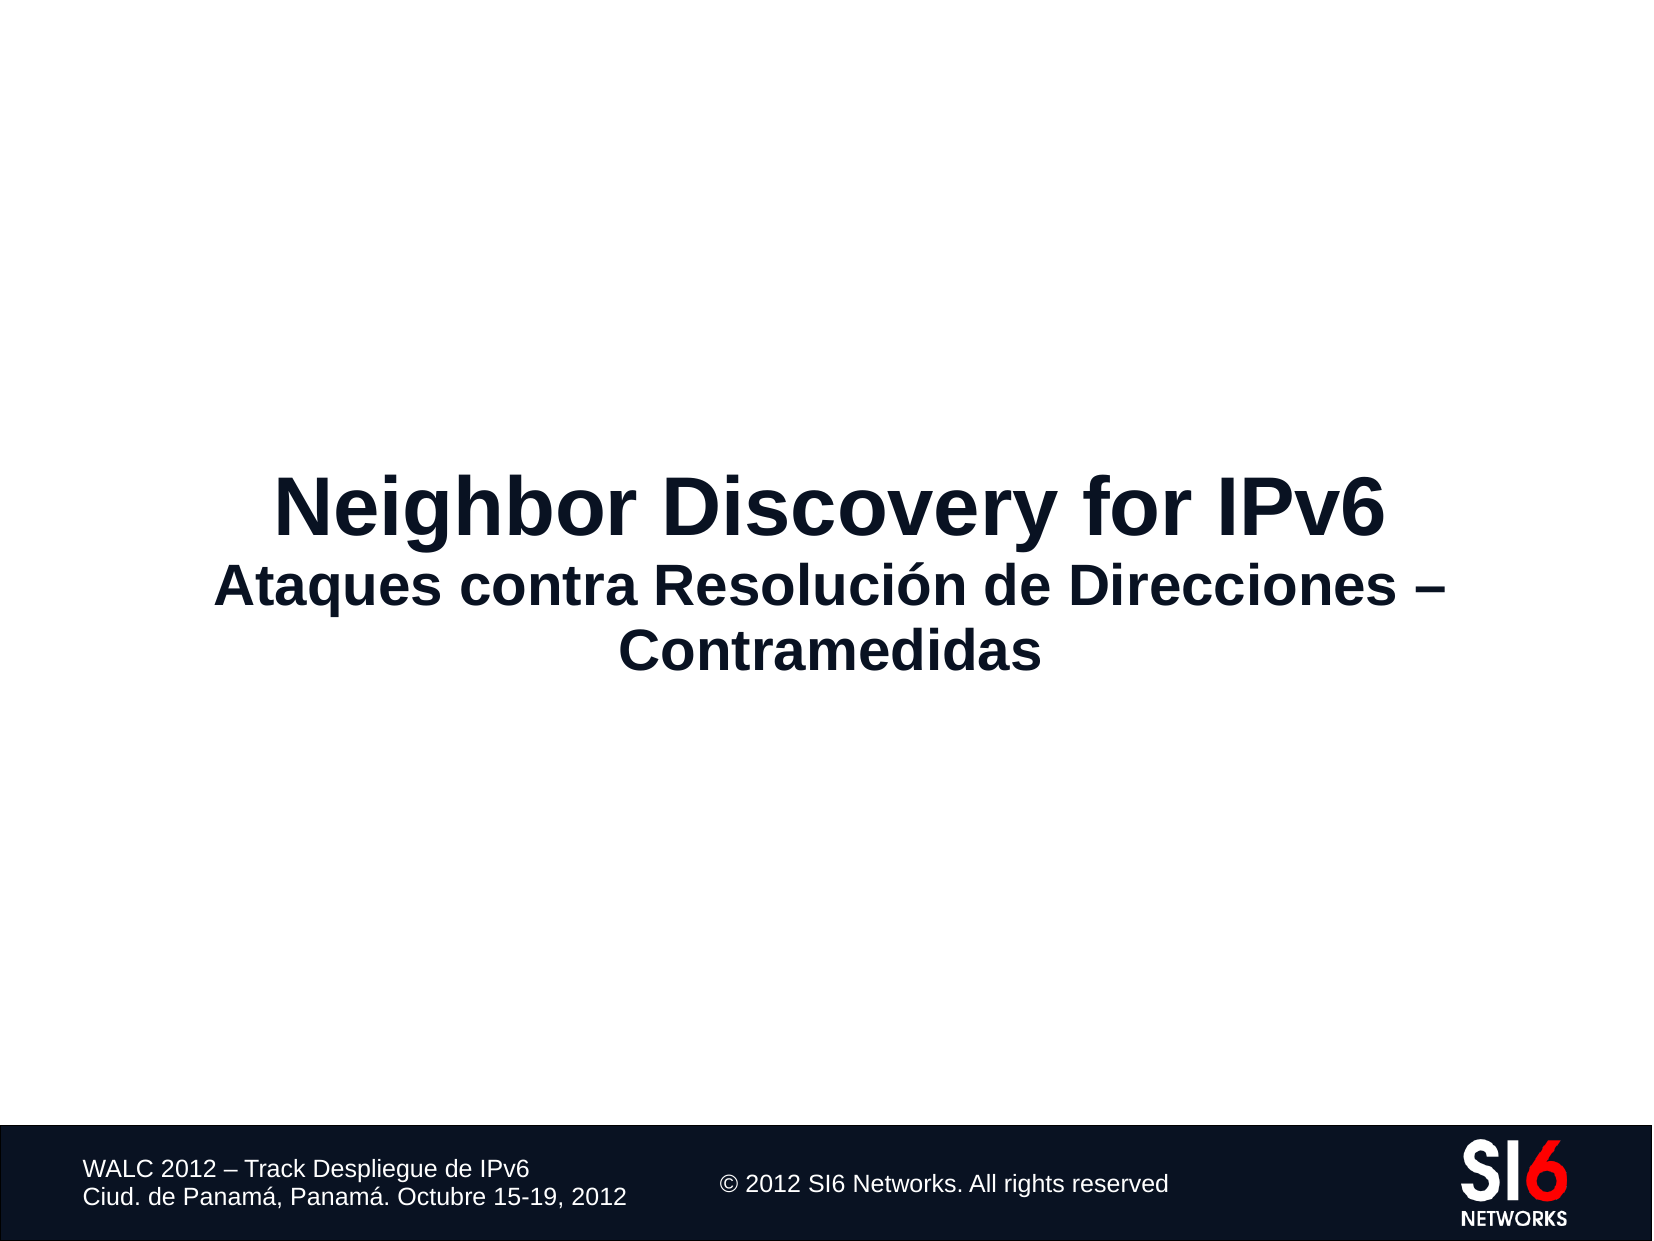

# Neighbor Discovery for IPv6 Ataques contra Resolución de Direcciones – Contramedidas
56